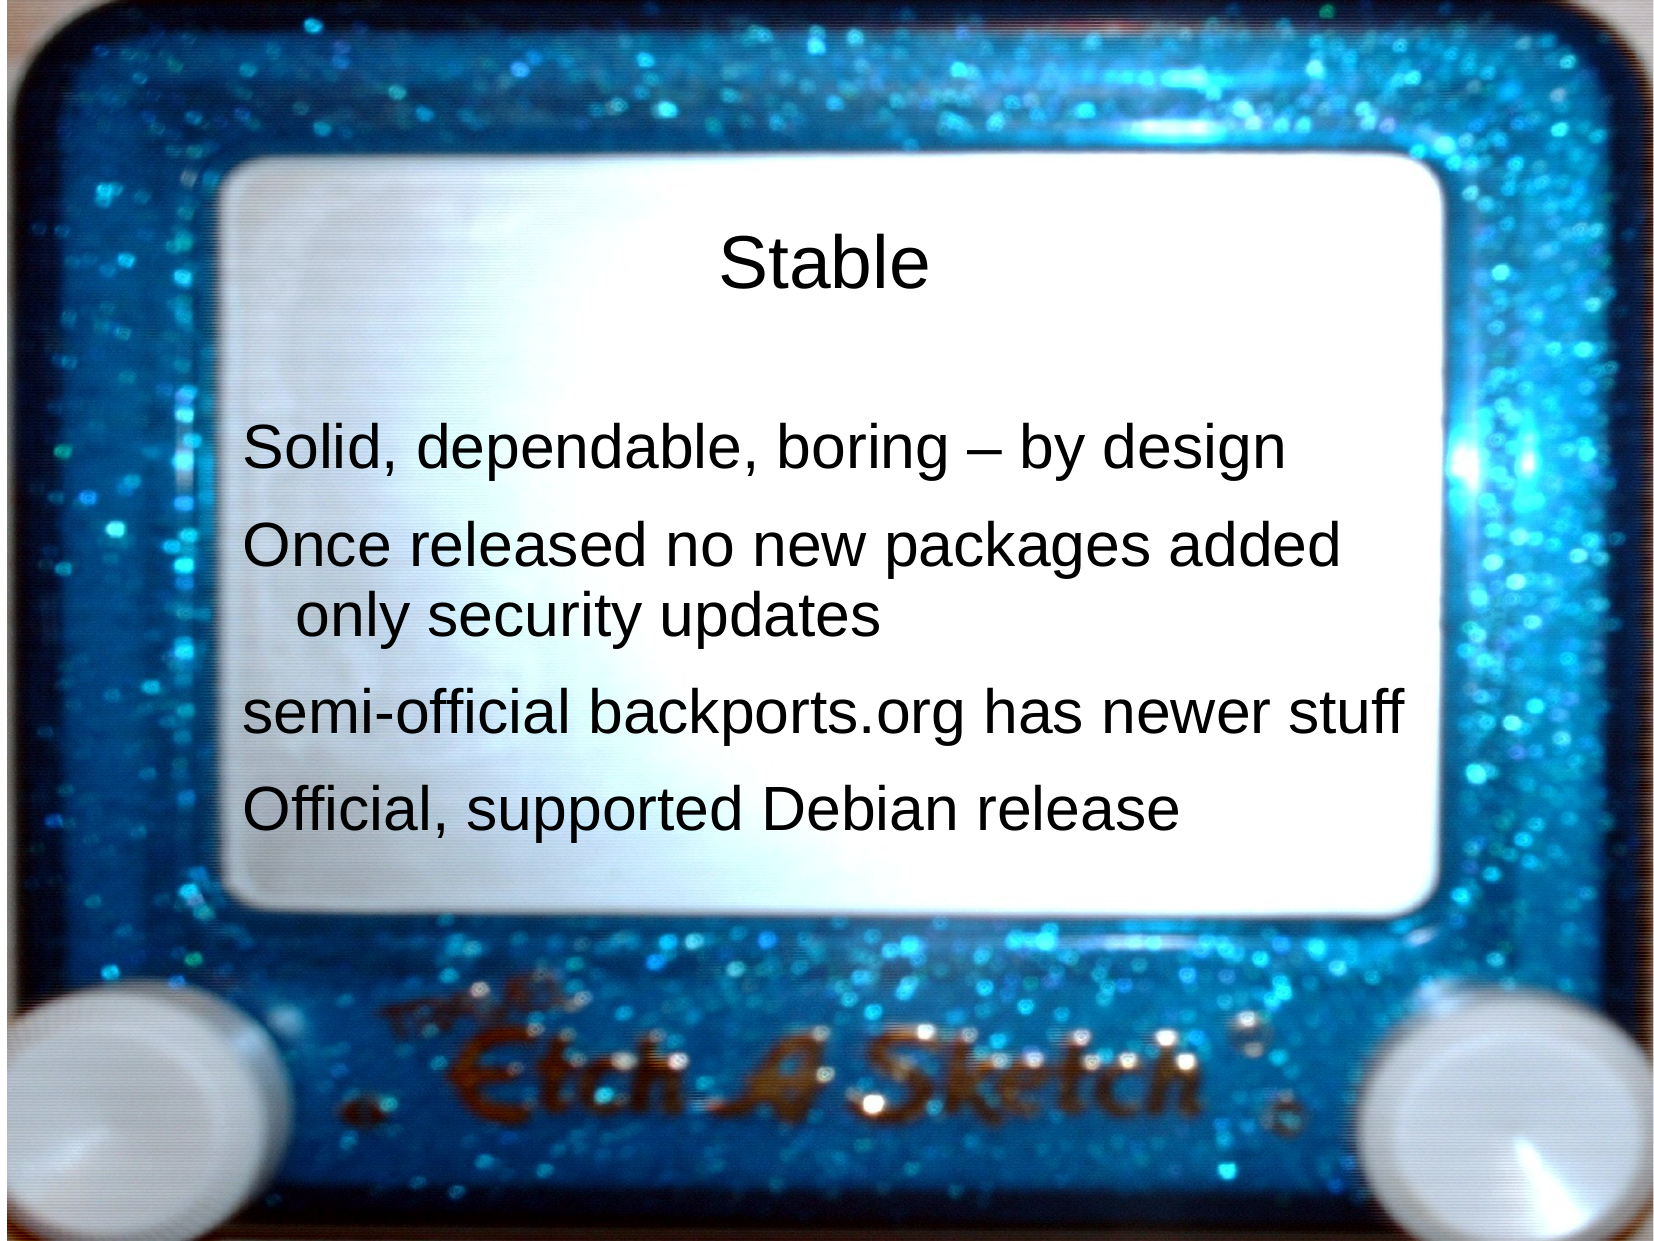

# Stable
Solid, dependable, boring – by design
Once released no new packages added only security updates
semi-official backports.org has newer stuff
Official, supported Debian release